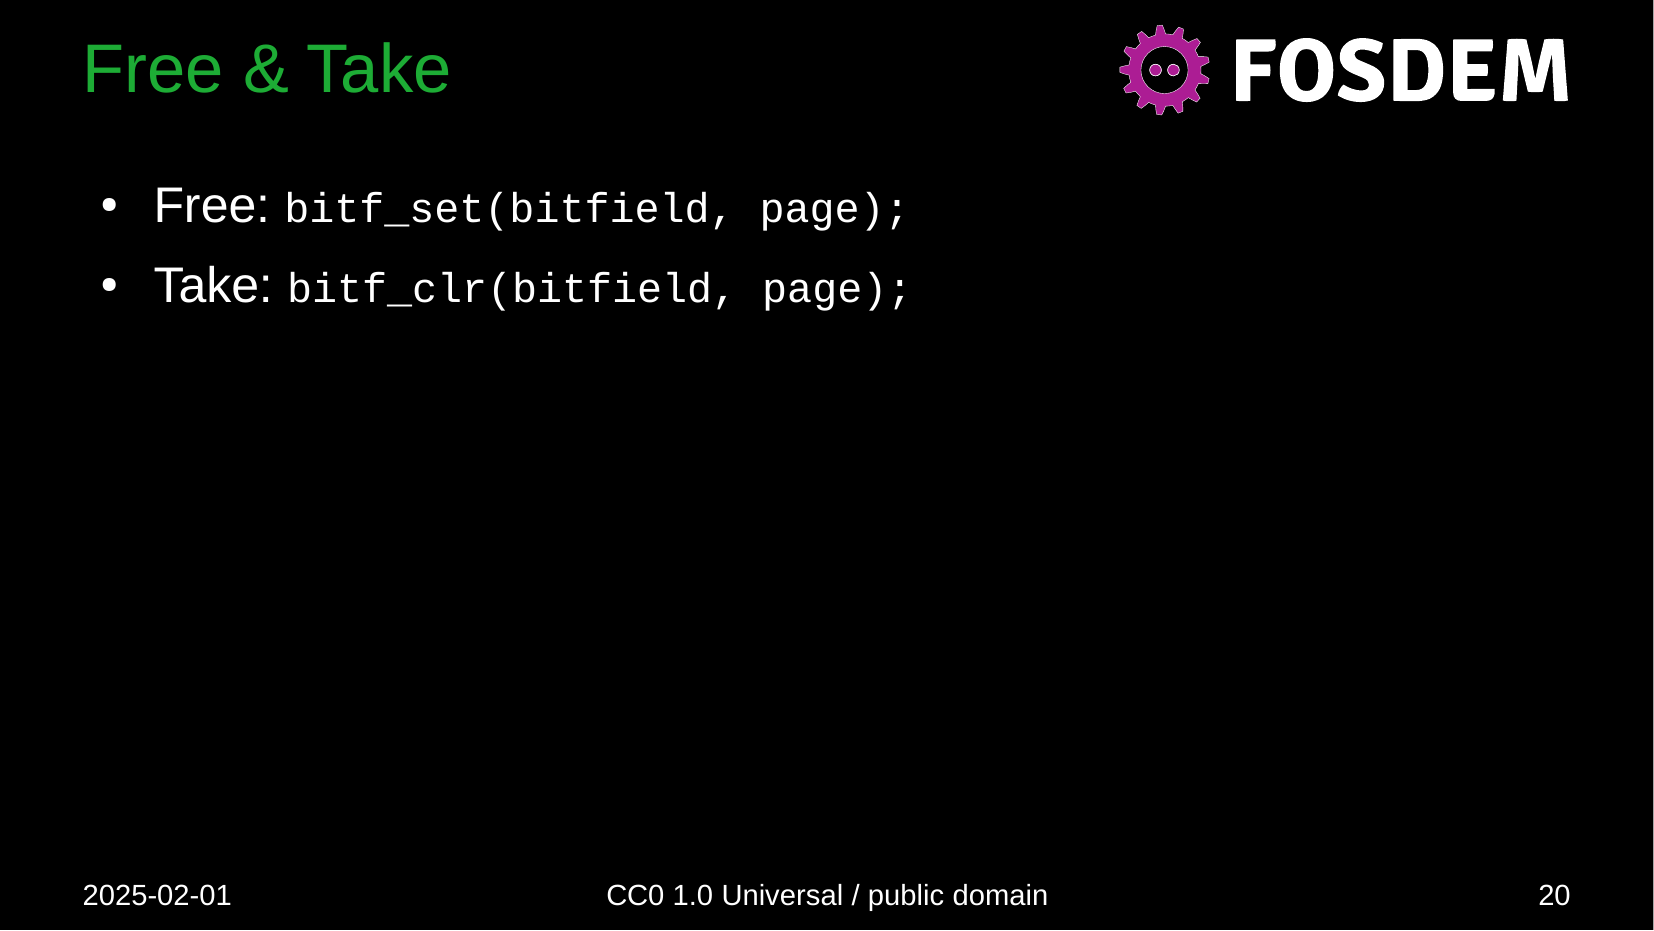

# Free & Take
Free: bitf_set(bitfield, page);
Take: bitf_clr(bitfield, page);
2025-02-01
CC0 1.0 Universal / public domain
20